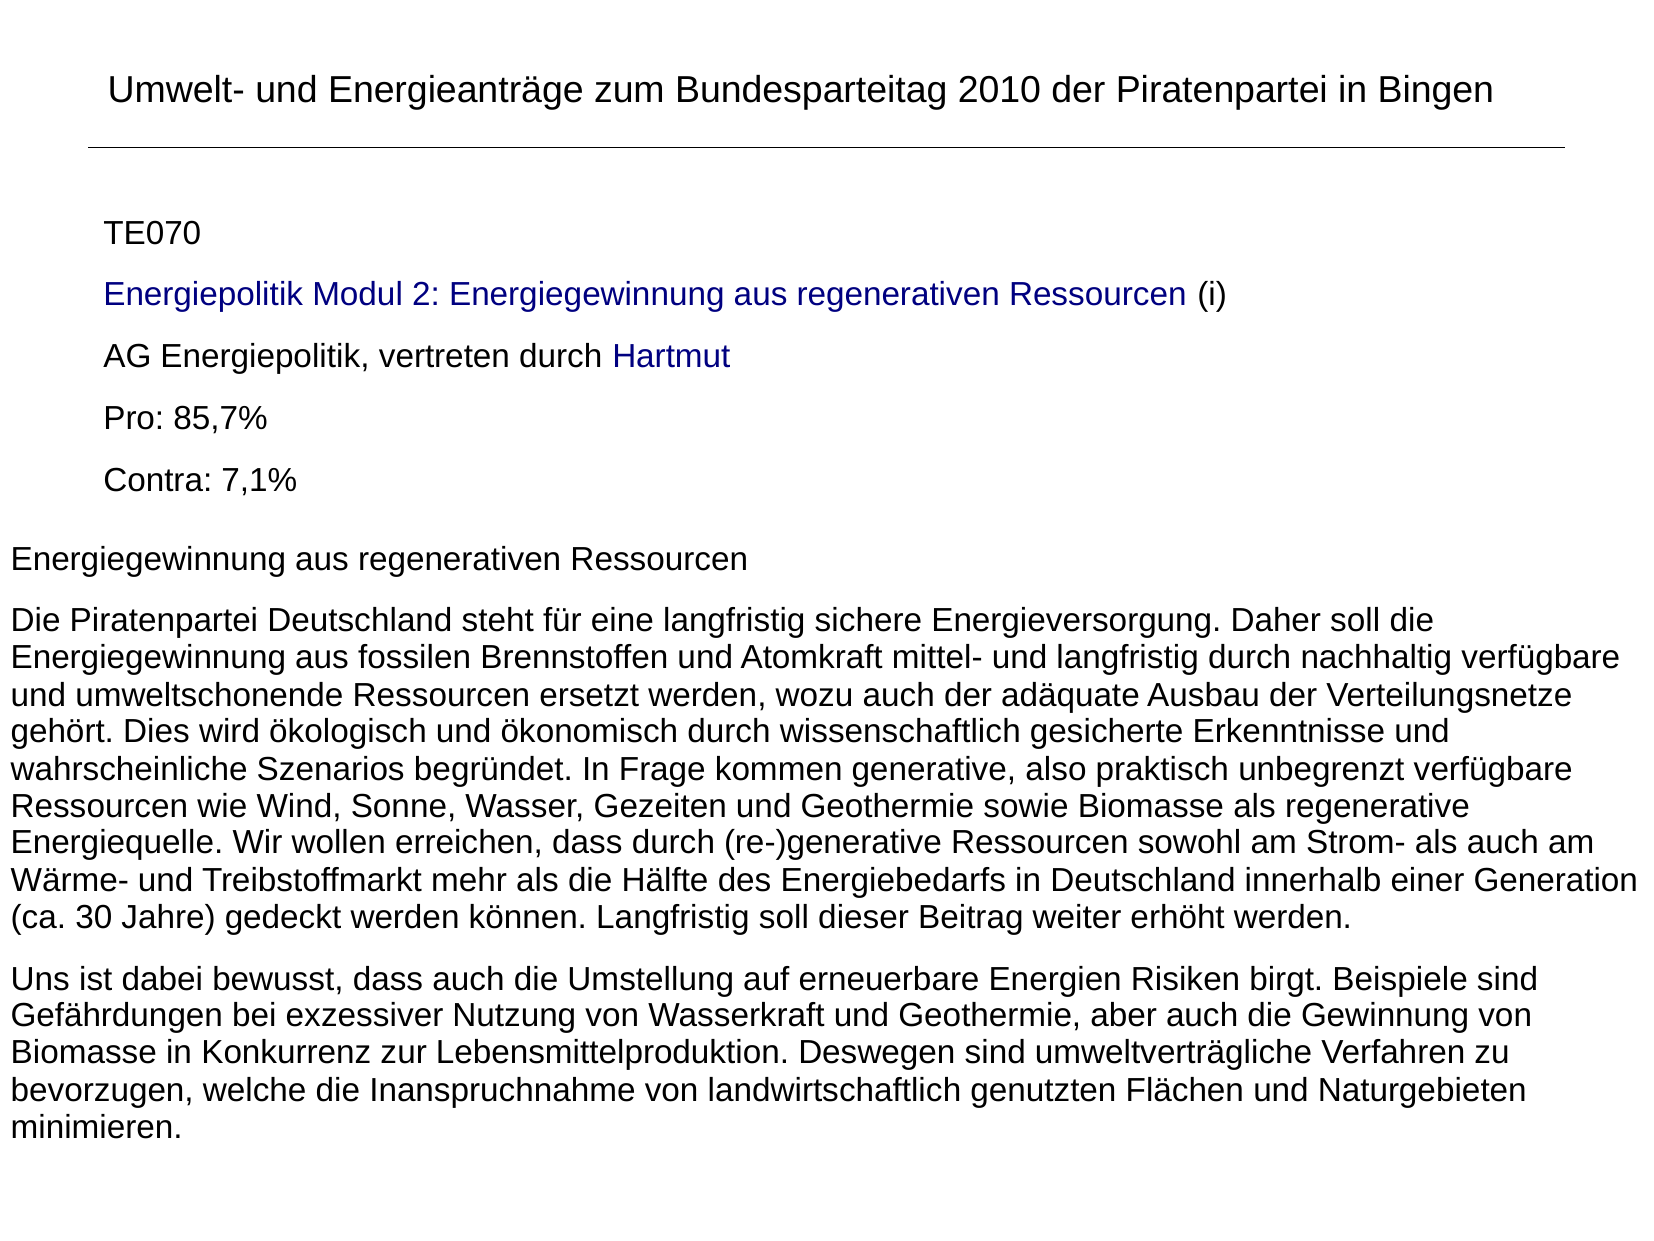

TE070
Energiepolitik Modul 2: Energiegewinnung aus regenerativen Ressourcen (i)
AG Energiepolitik, vertreten durch Hartmut
Pro: 85,7%
Contra: 7,1%
Energiegewinnung aus regenerativen Ressourcen
Die Piratenpartei Deutschland steht für eine langfristig sichere Energieversorgung. Daher soll die Energiegewinnung aus fossilen Brennstoffen und Atomkraft mittel- und langfristig durch nachhaltig verfügbare und umweltschonende Ressourcen ersetzt werden, wozu auch der adäquate Ausbau der Verteilungsnetze gehört. Dies wird ökologisch und ökonomisch durch wissenschaftlich gesicherte Erkenntnisse und wahrscheinliche Szenarios begründet. In Frage kommen generative, also praktisch unbegrenzt verfügbare Ressourcen wie Wind, Sonne, Wasser, Gezeiten und Geothermie sowie Biomasse als regenerative Energiequelle. Wir wollen erreichen, dass durch (re-)generative Ressourcen sowohl am Strom- als auch am Wärme- und Treibstoffmarkt mehr als die Hälfte des Energiebedarfs in Deutschland innerhalb einer Generation (ca. 30 Jahre) gedeckt werden können. Langfristig soll dieser Beitrag weiter erhöht werden.
Uns ist dabei bewusst, dass auch die Umstellung auf erneuerbare Energien Risiken birgt. Beispiele sind Gefährdungen bei exzessiver Nutzung von Wasserkraft und Geothermie, aber auch die Gewinnung von Biomasse in Konkurrenz zur Lebensmittelproduktion. Deswegen sind umweltverträgliche Verfahren zu bevorzugen, welche die Inanspruchnahme von landwirtschaftlich genutzten Flächen und Naturgebieten minimieren.